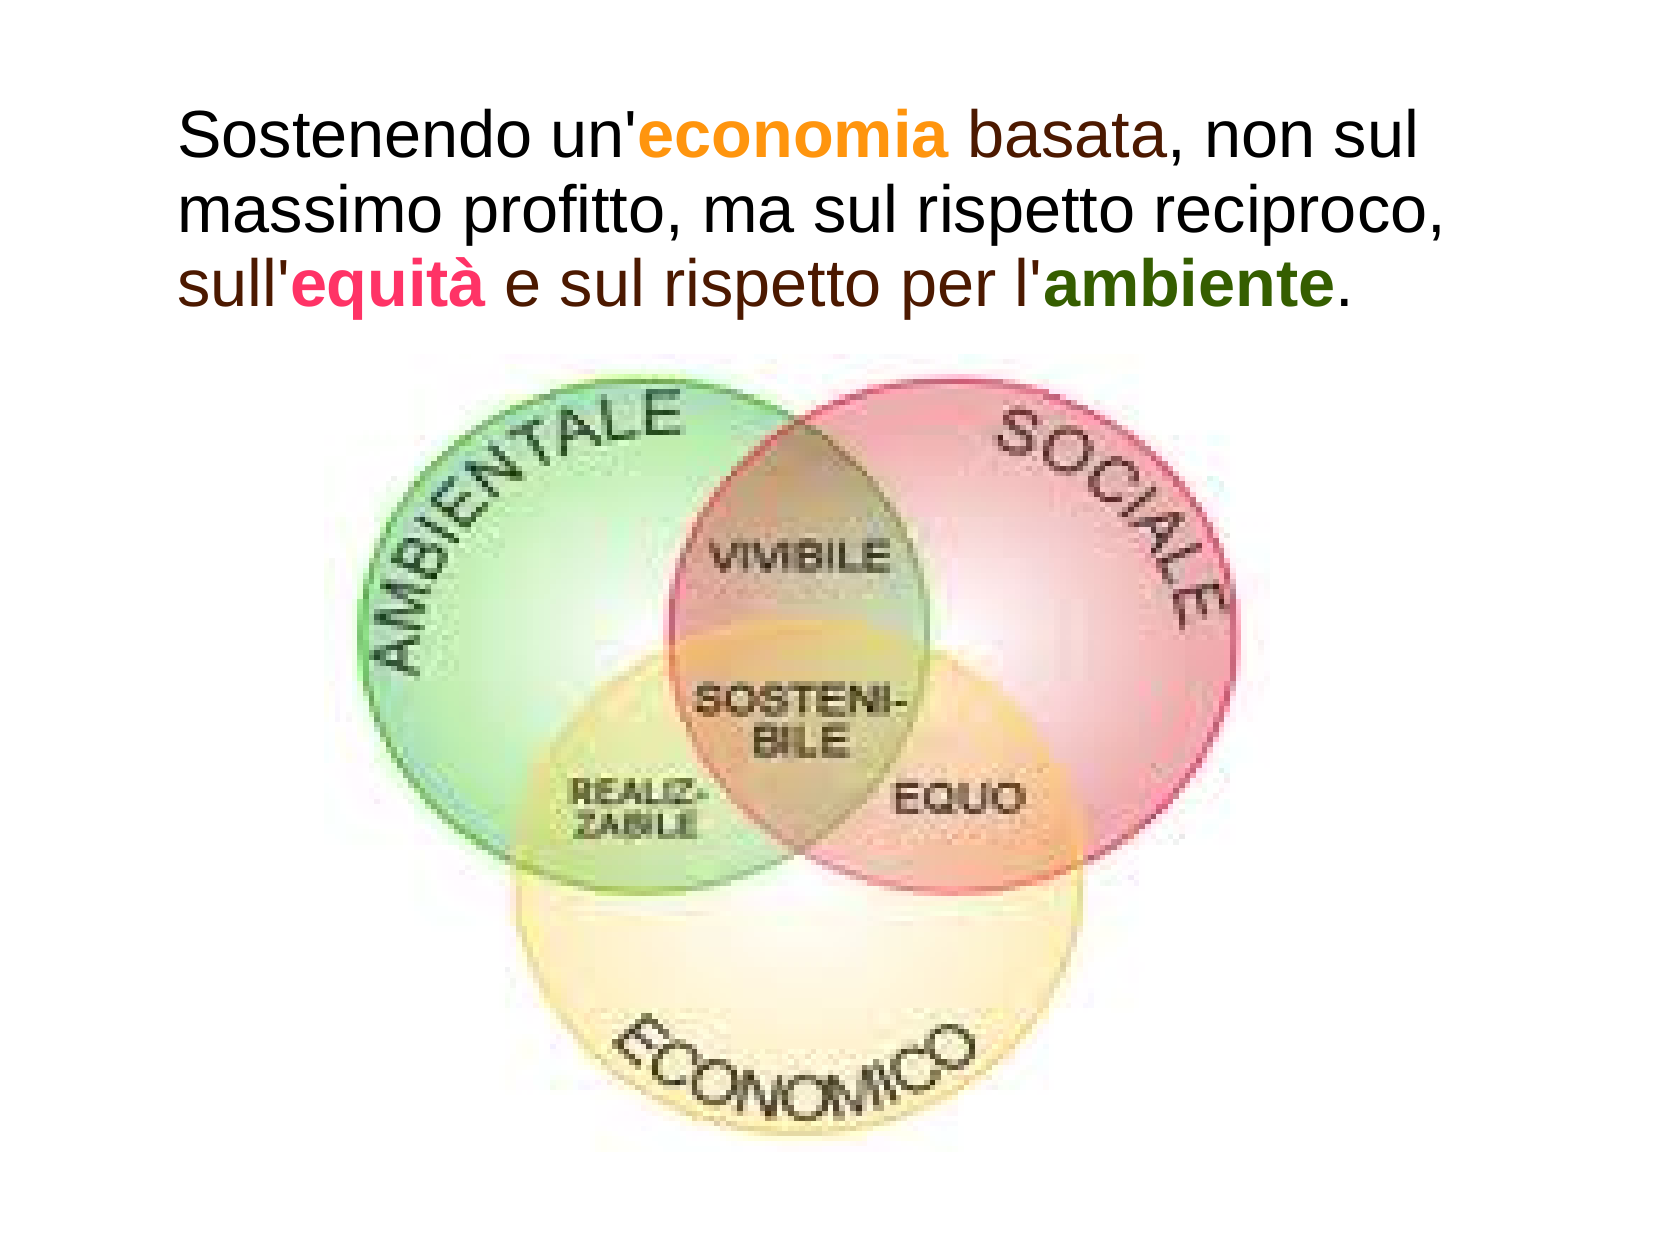

# Sostenendo un'economia basata, non sul massimo profitto, ma sul rispetto reciproco, sull'equità e sul rispetto per l'ambiente.